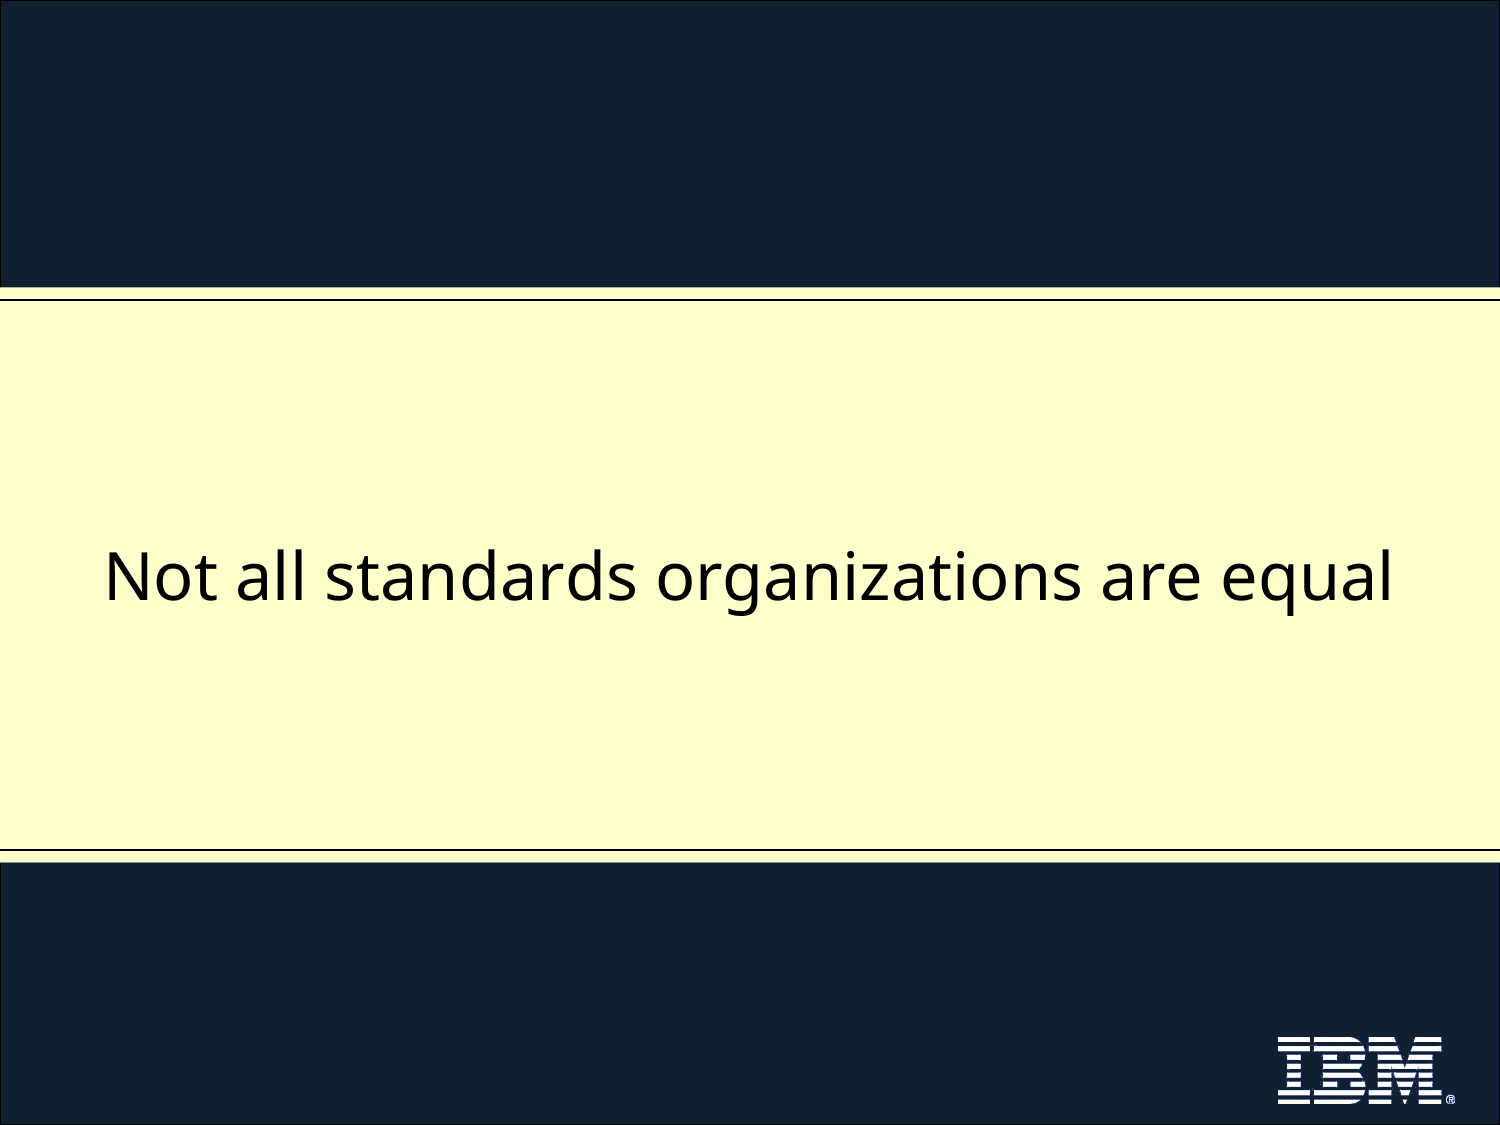

Not all standards organizations are equal
# Characteristics of “open”